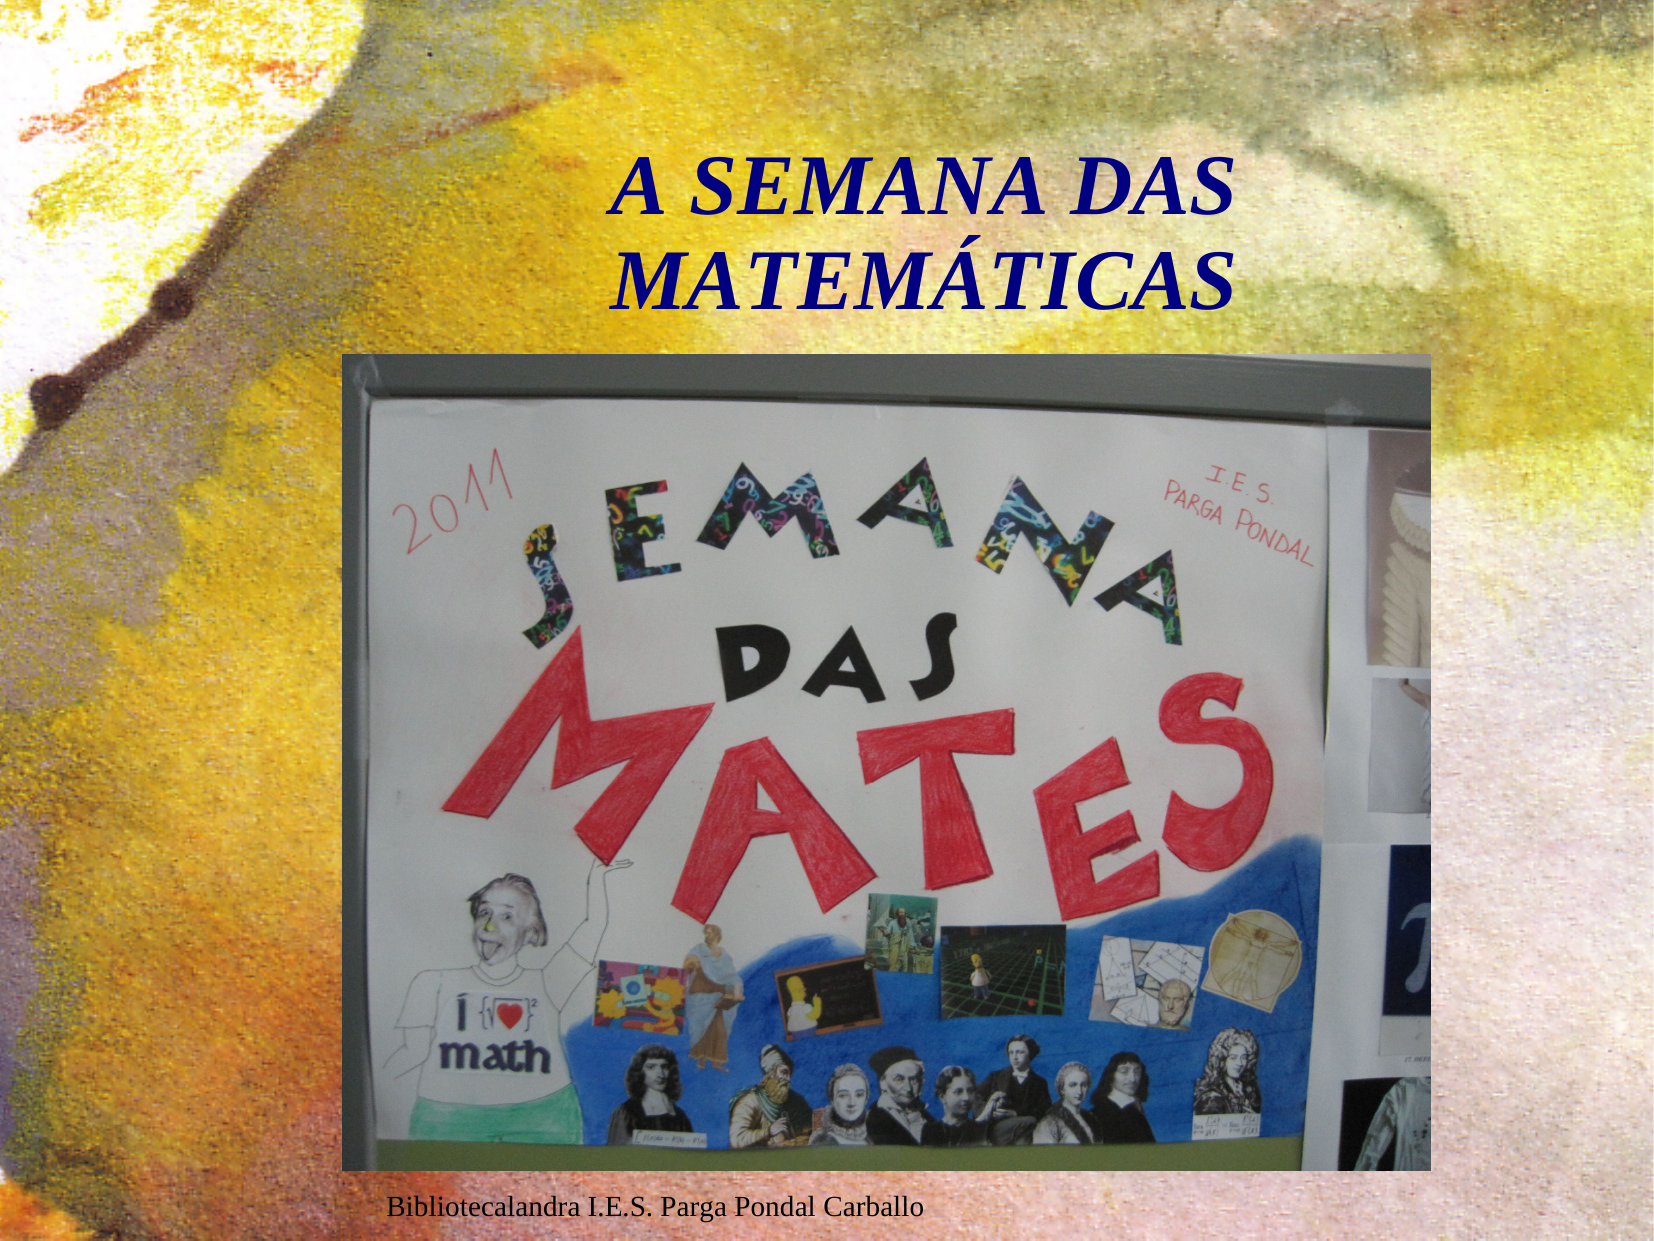

# A SEMANA DAS MATEMÁTICAS
Bibliotecalandra I.E.S. Parga Pondal Carballo